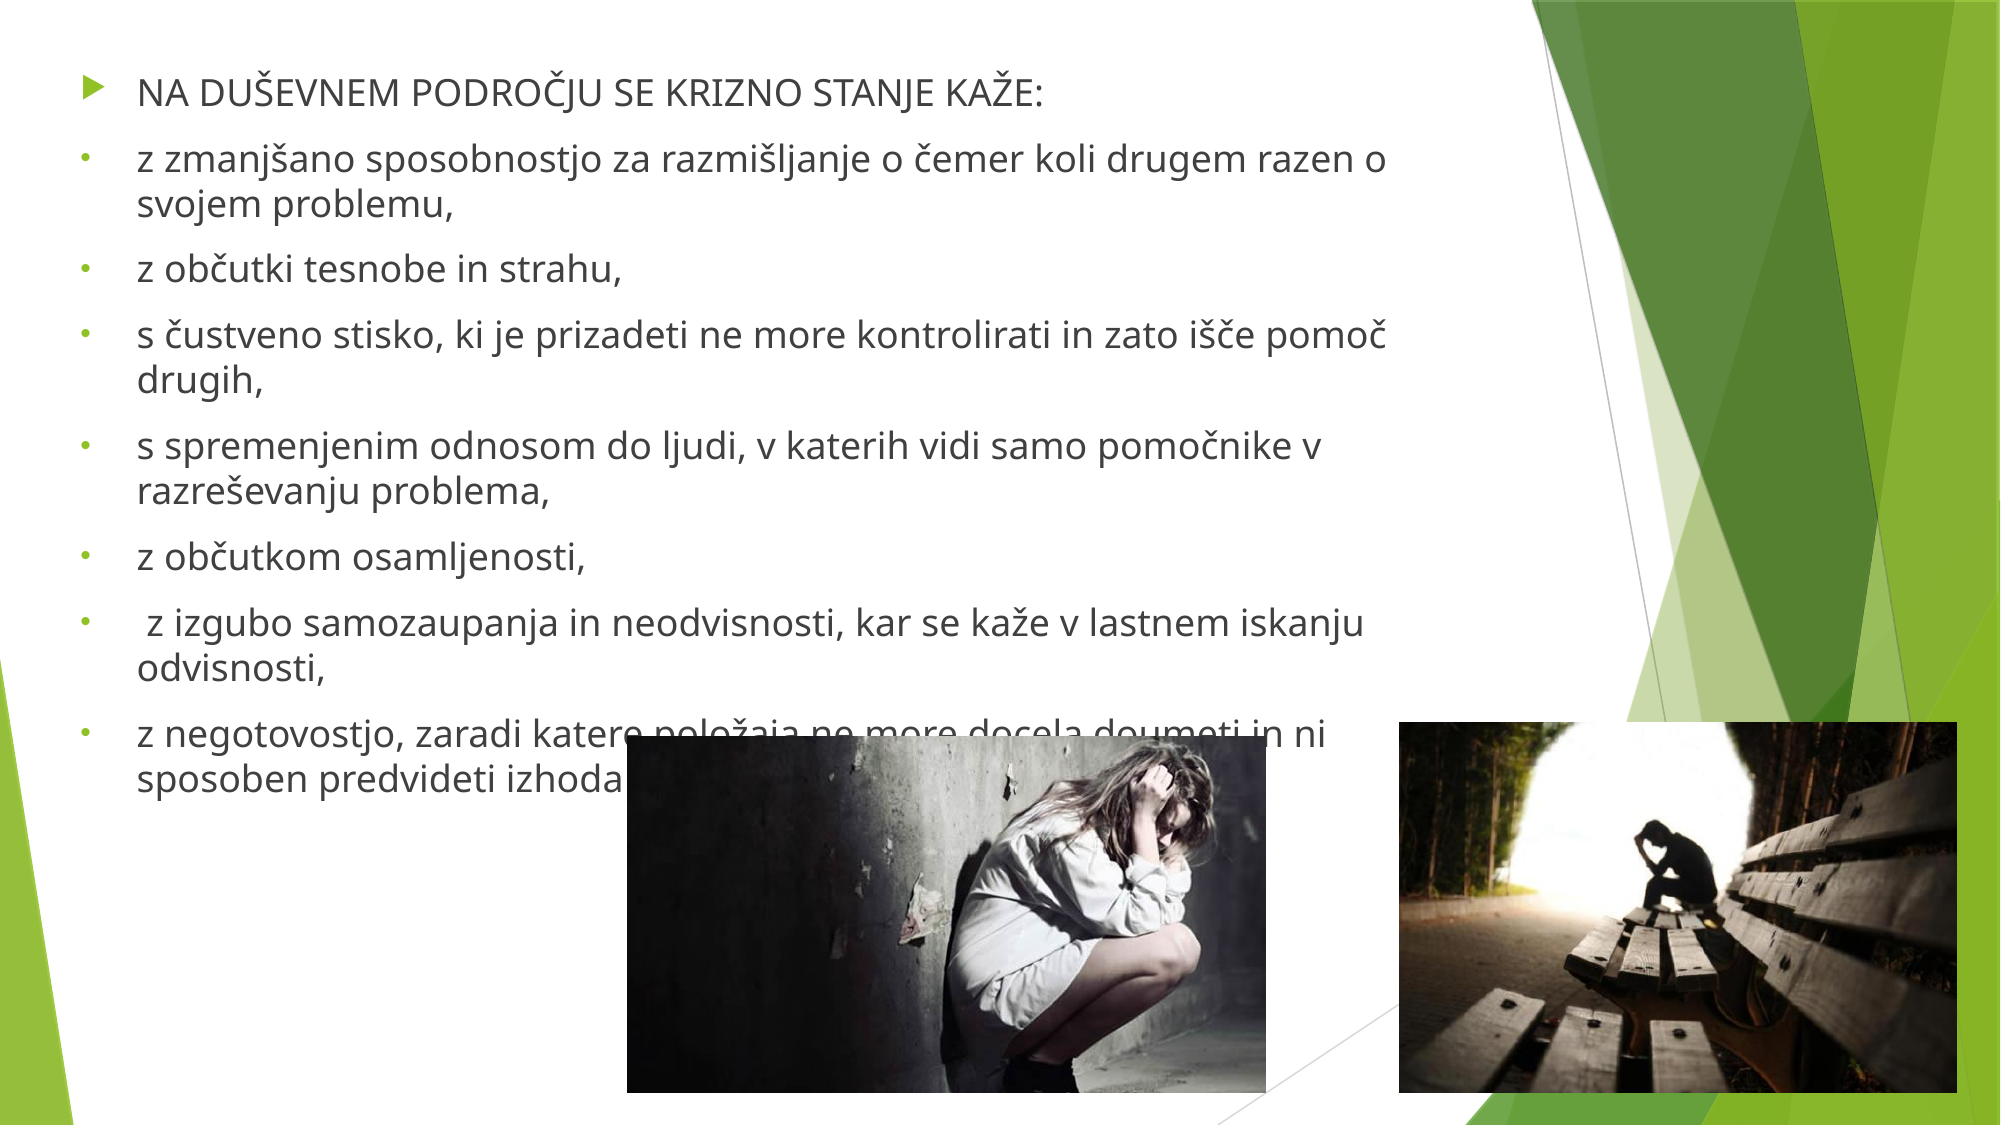

NA DUŠEVNEM PODROČJU SE KRIZNO STANJE KAŽE:
z zmanjšano sposobnostjo za razmišljanje o čemer koli drugem razen o svojem problemu,
z občutki tesnobe in strahu,
s čustveno stisko, ki je prizadeti ne more kontrolirati in zato išče pomoč drugih,
s spremenjenim odnosom do ljudi, v katerih vidi samo pomočnike v razreševanju problema,
z občutkom osamljenosti,
 z izgubo samozaupanja in neodvisnosti, kar se kaže v lastnem iskanju odvisnosti,
z negotovostjo, zaradi katere položaja ne more docela doumeti in ni sposoben predvideti izhoda iz krize.
#